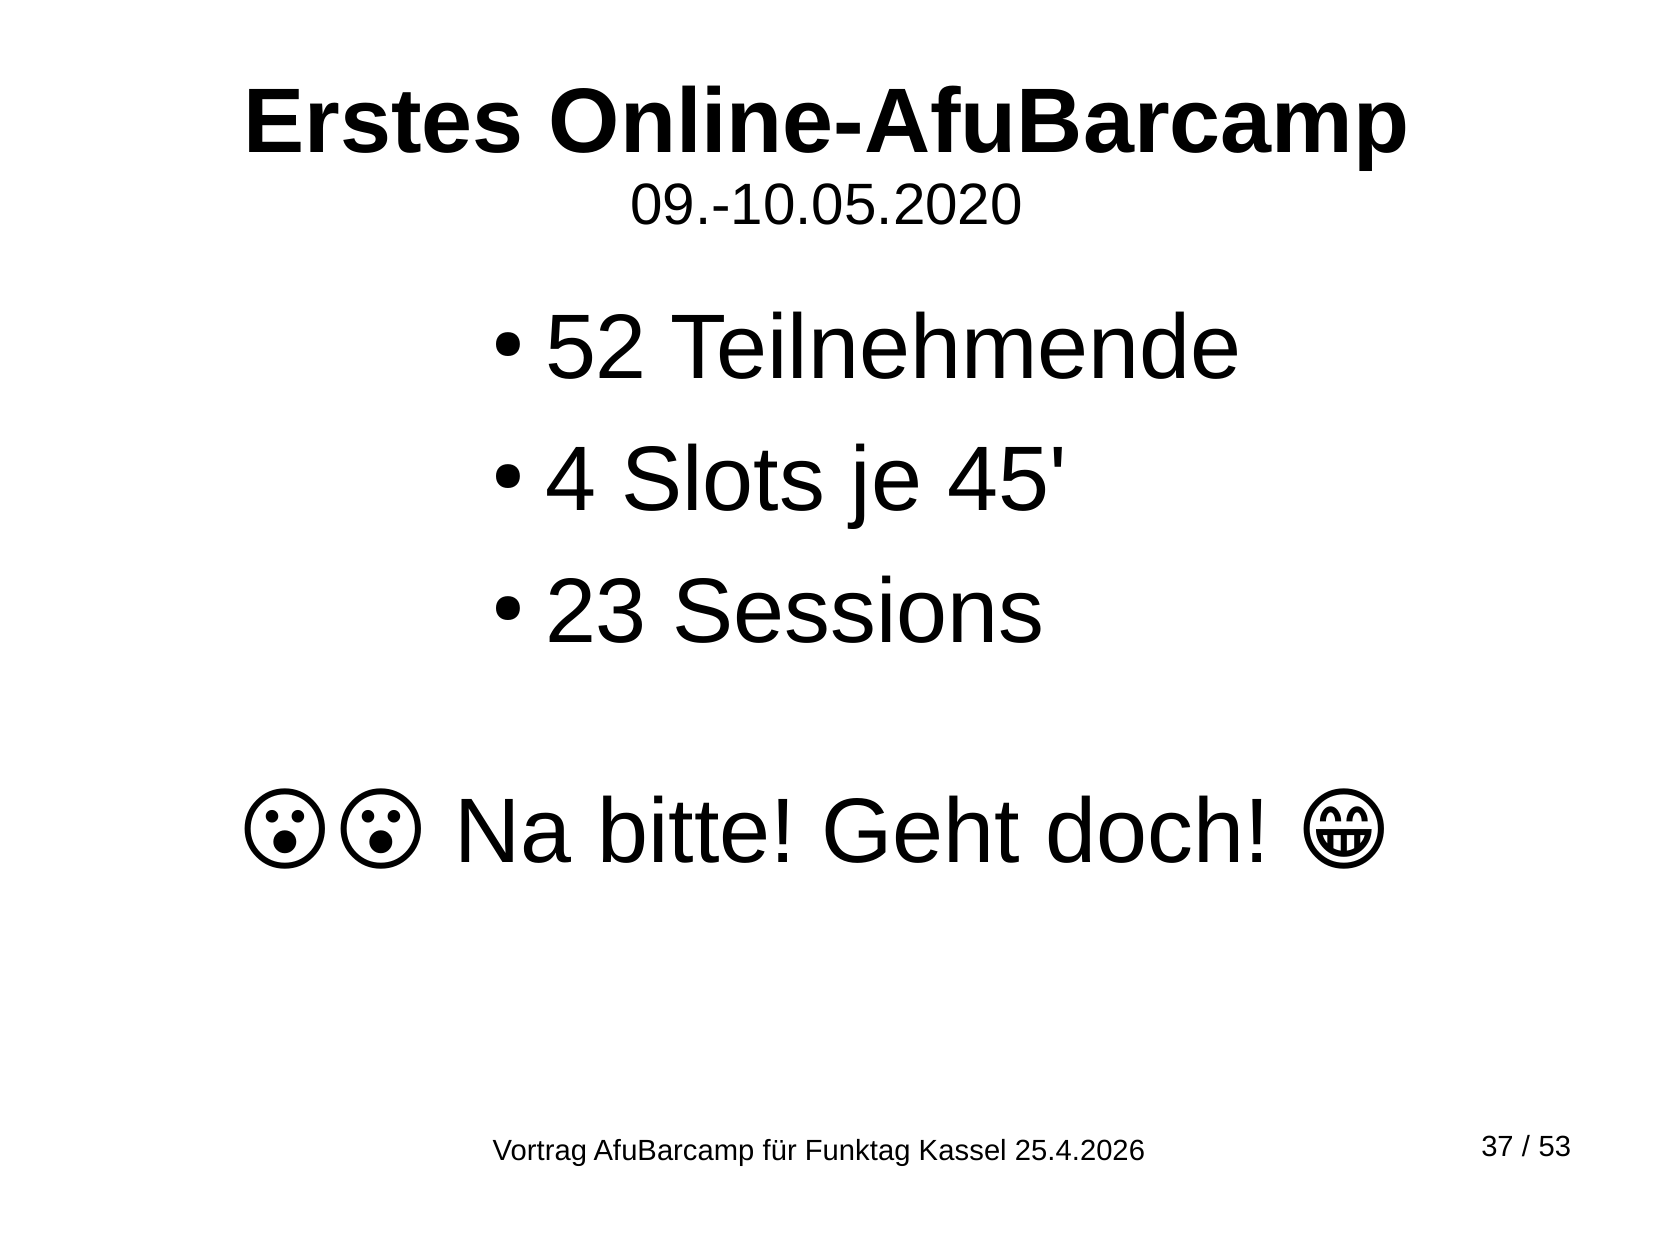

# Erstes Online-AfuBarcamp 09.-10.05.2020
52 Teilnehmende
4 Slots je 45'
23 Sessions
😮‍💨 Na bitte! Geht doch! 😁